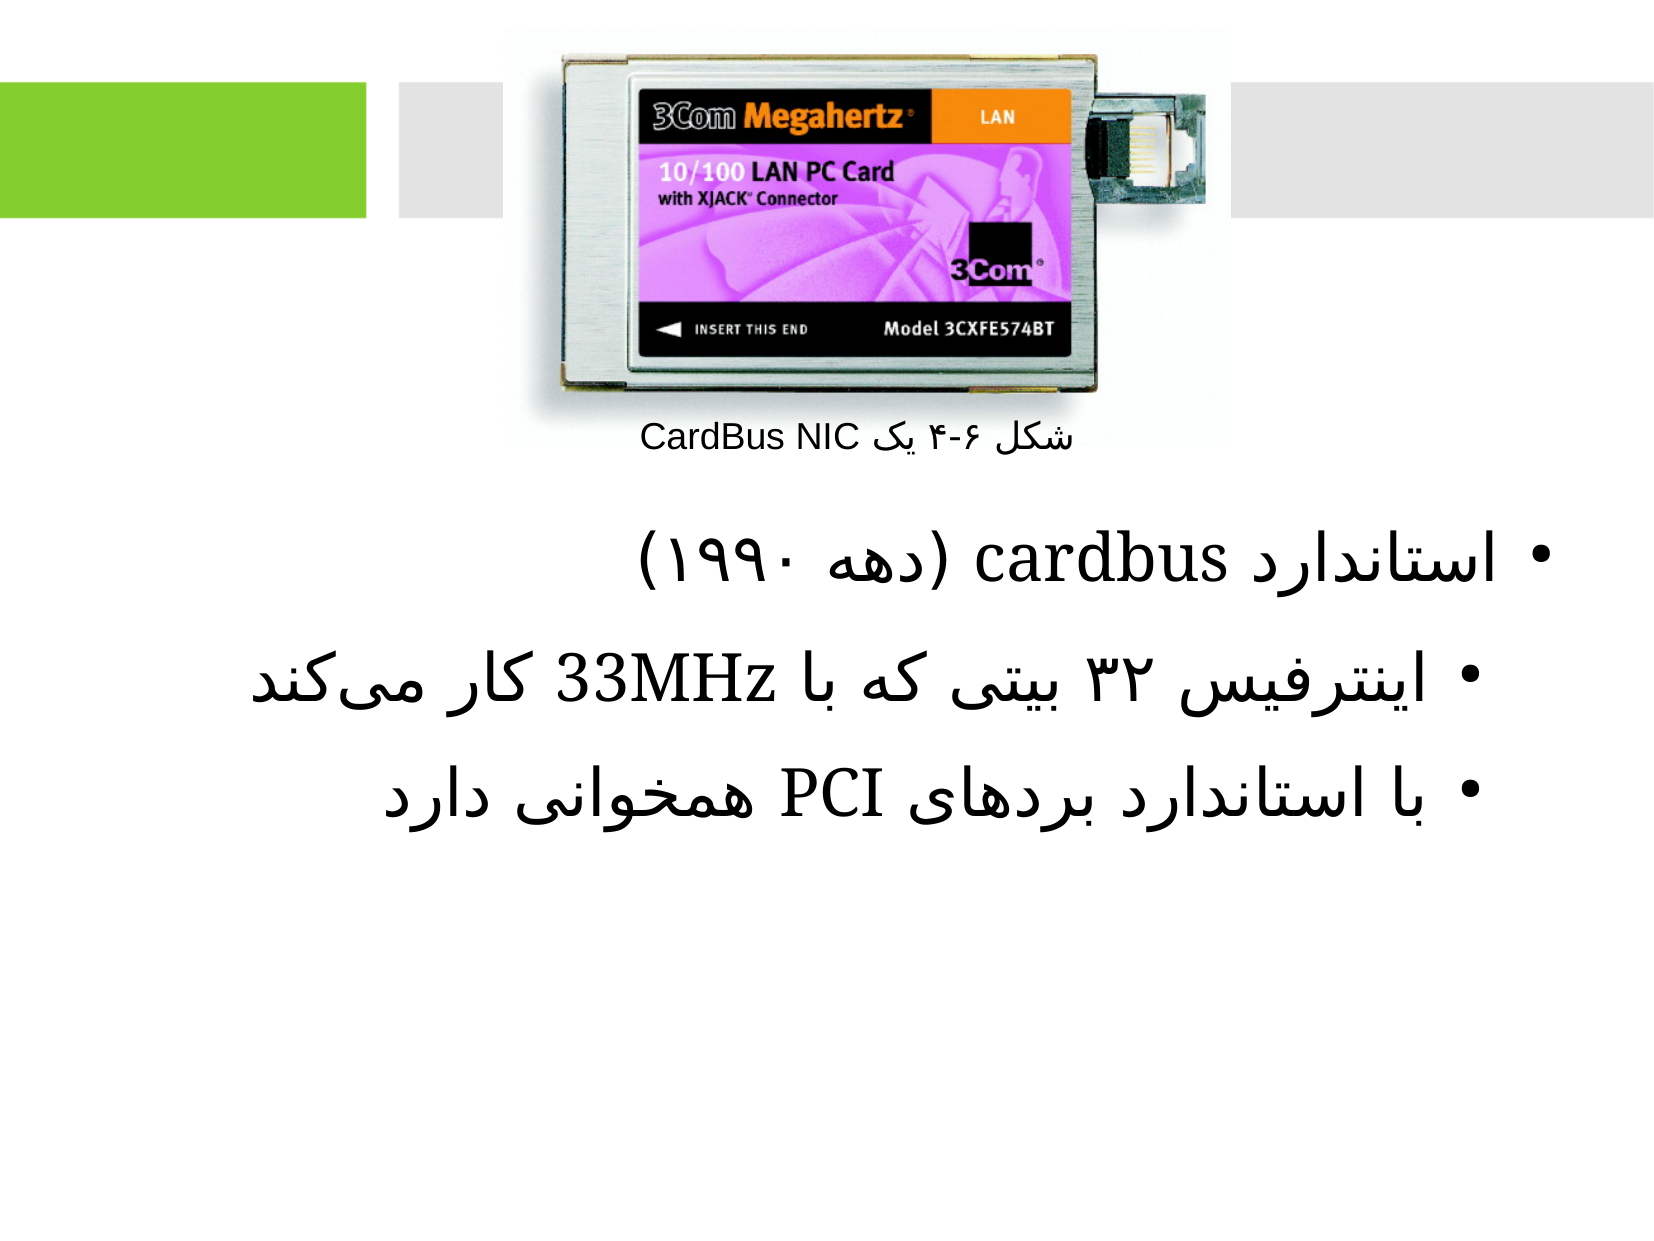

شکل ۶-۴ یک CardBus NIC
# استاندارد cardbus (دهه ۱۹۹۰)
اینترفیس ۳۲ بیتی که با 33MHz کار می‌کند
با استاندارد بردهای PCI همخوانی دارد